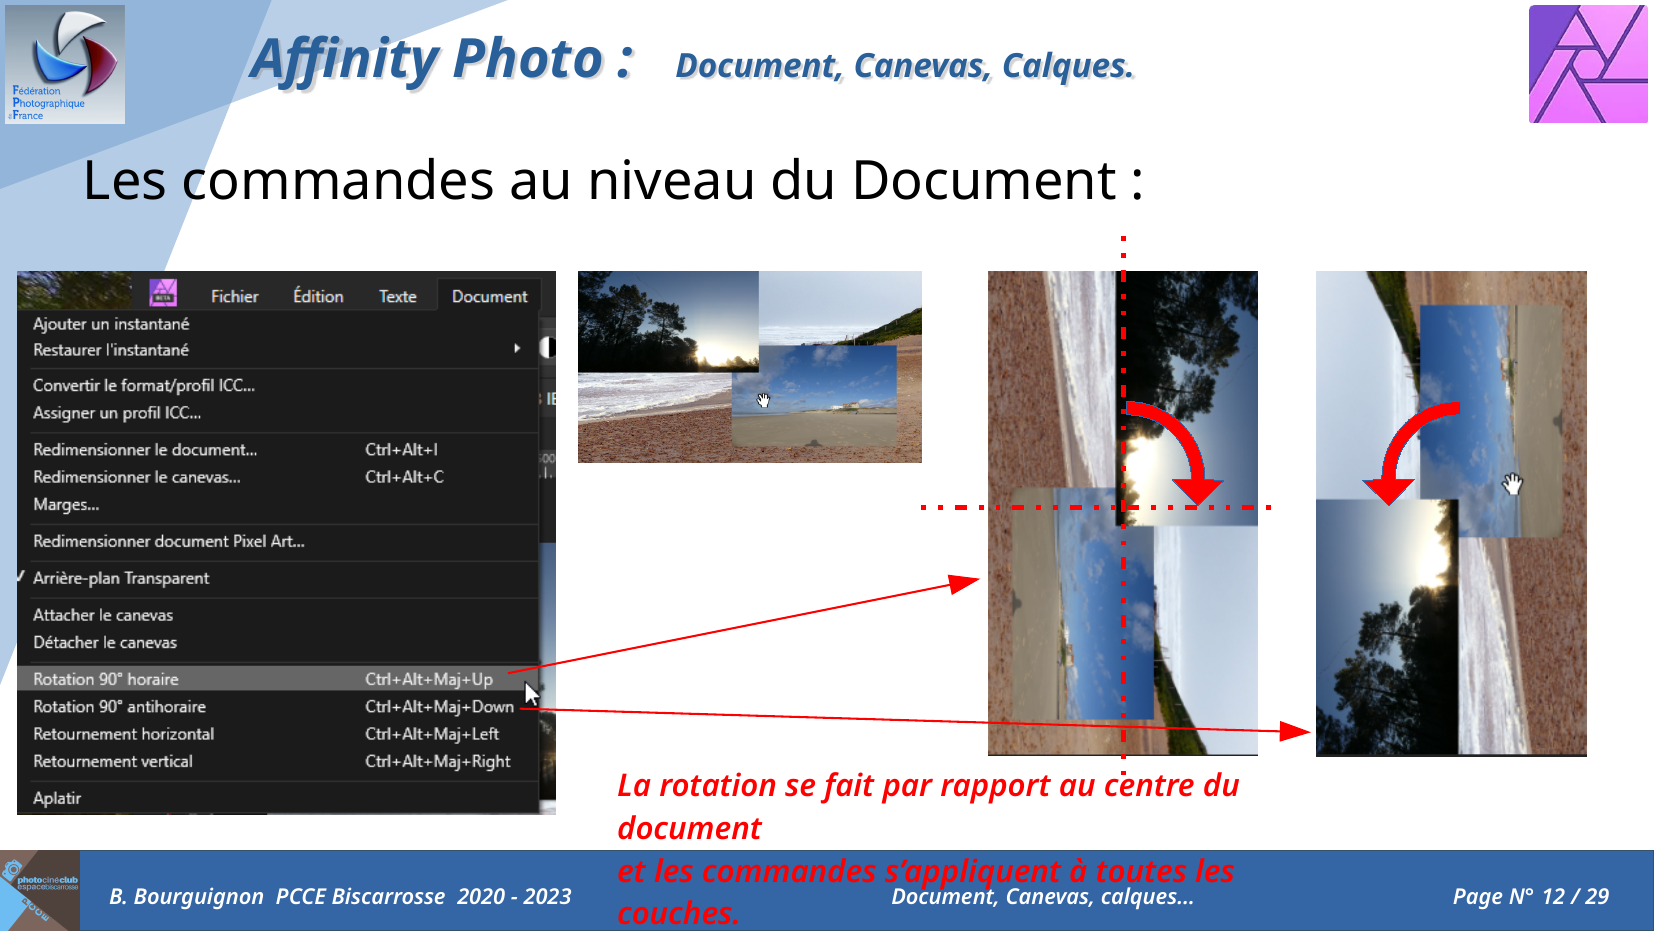

# Les commandes au niveau du Document :
La rotation se fait par rapport au centre du document
et les commandes s’appliquent à toutes les couches.